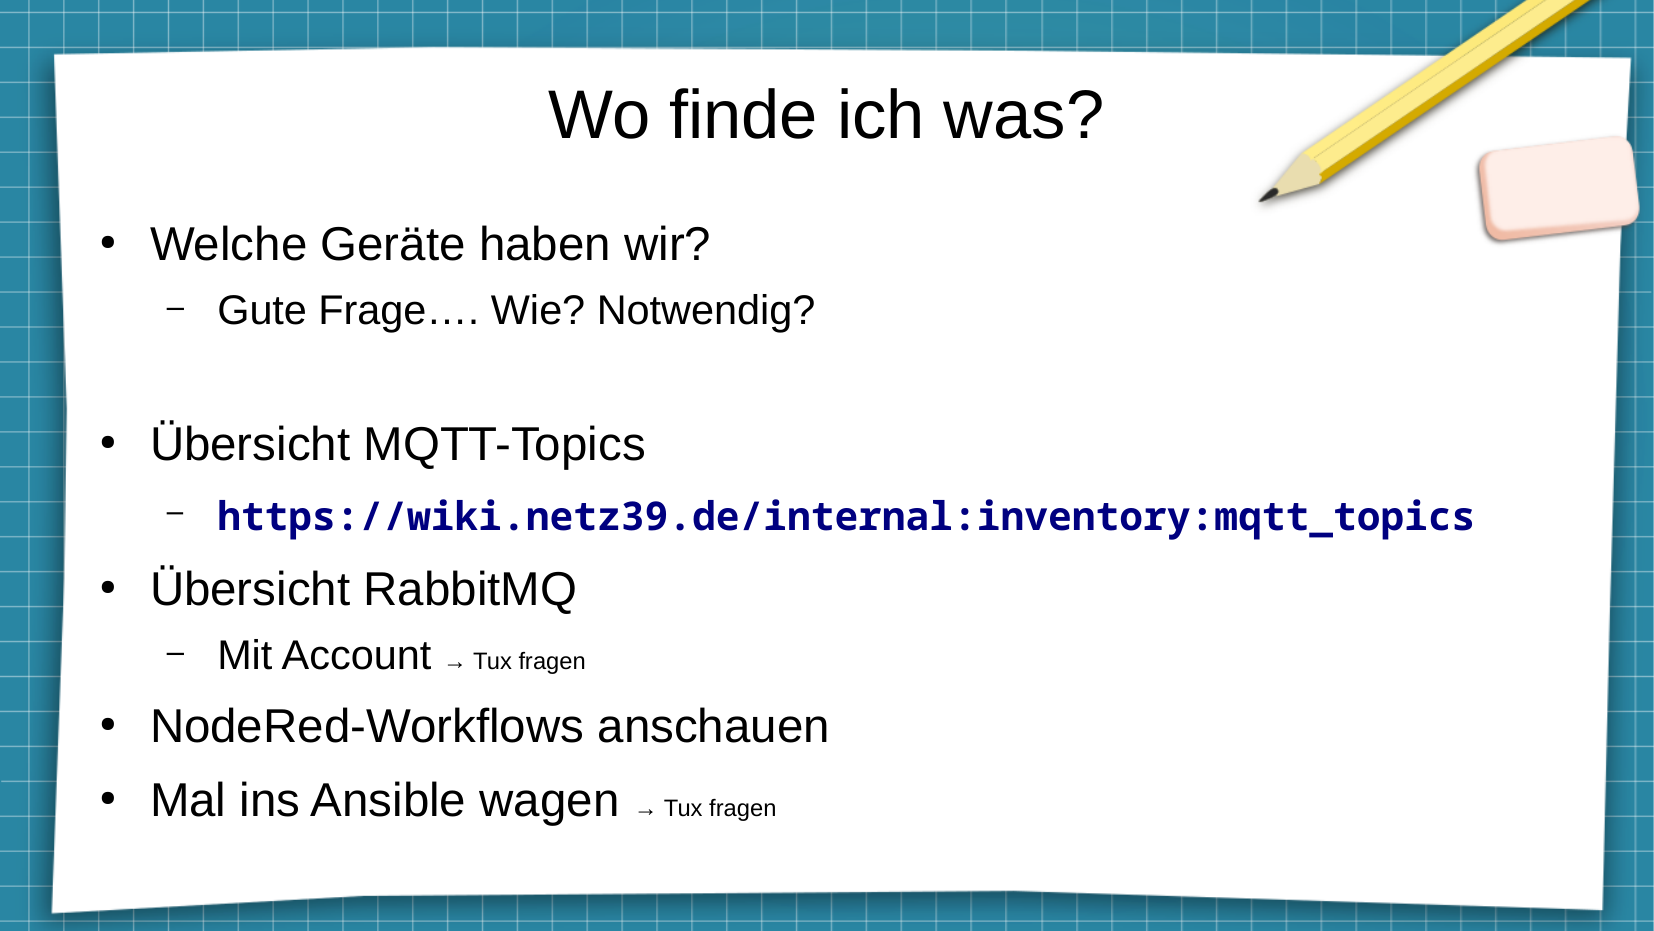

# Wo finde ich was?
Welche Geräte haben wir?
Gute Frage…. Wie? Notwendig?
Übersicht MQTT-Topics
https://wiki.netz39.de/internal:inventory:mqtt_topics
Übersicht RabbitMQ
Mit Account → Tux fragen
NodeRed-Workflows anschauen
Mal ins Ansible wagen → Tux fragen